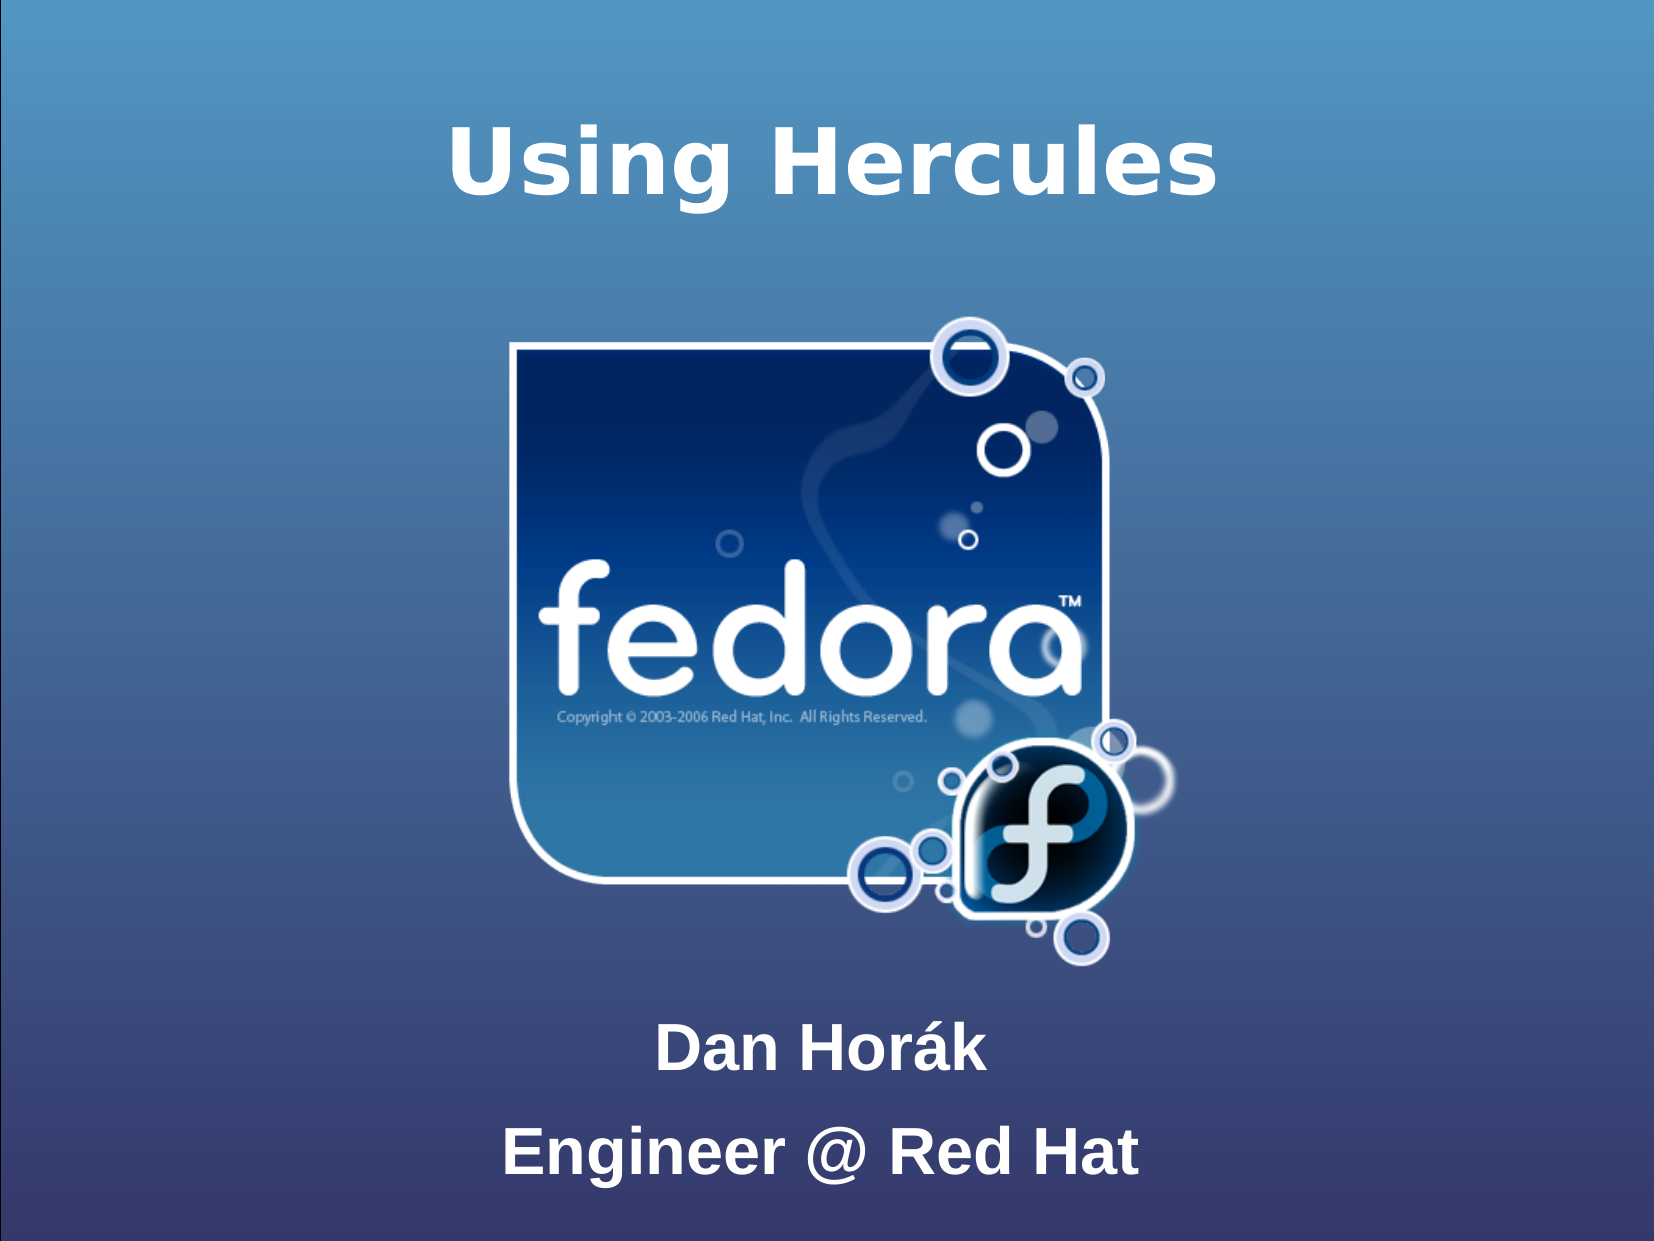

# Using Hercules
Dan Horák
Engineer @ Red Hat